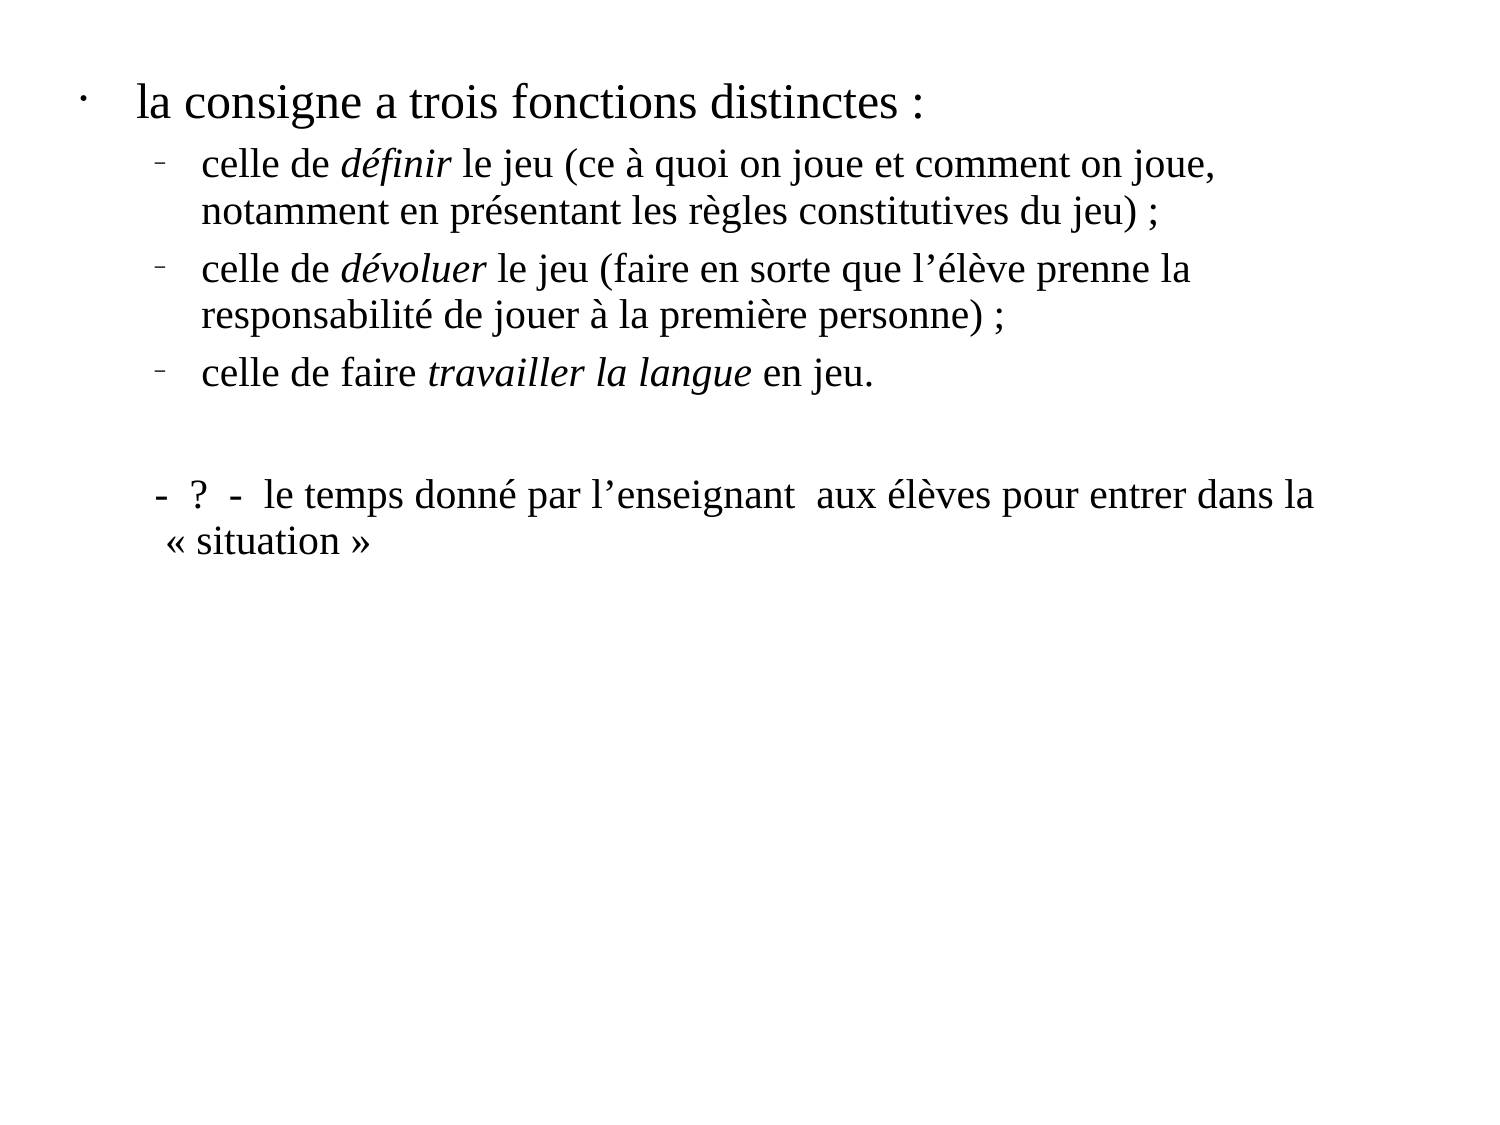

# la consigne a trois fonctions distinctes :
celle de définir le jeu (ce à quoi on joue et comment on joue, notamment en présentant les règles constitutives du jeu) ;
celle de dévoluer le jeu (faire en sorte que l’élève prenne la responsabilité de jouer à la première personne) ;
celle de faire travailler la langue en jeu.
- ? - le temps donné par l’enseignant aux élèves pour entrer dans la « situation »